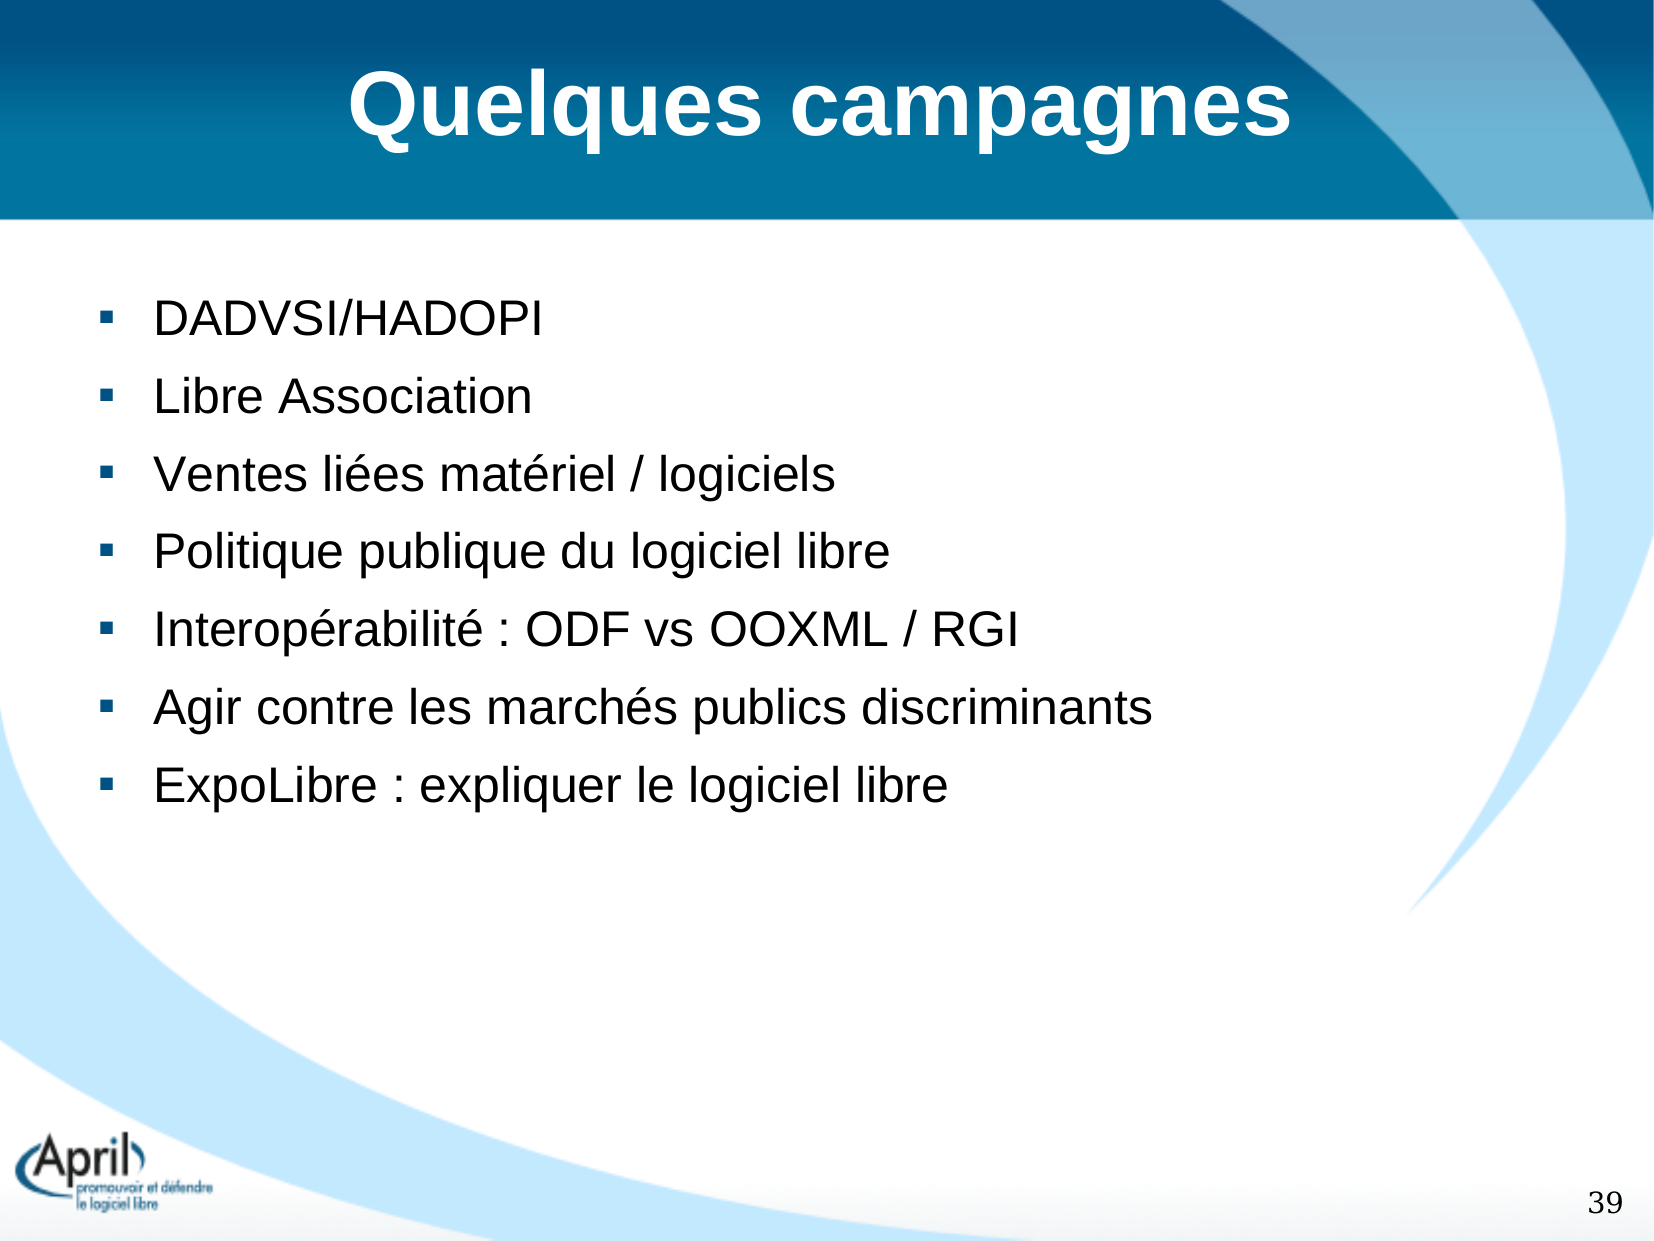

# Quelques campagnes
DADVSI/HADOPI
Libre Association
Ventes liées matériel / logiciels
Politique publique du logiciel libre
Interopérabilité : ODF vs OOXML / RGI
Agir contre les marchés publics discriminants
ExpoLibre : expliquer le logiciel libre
39